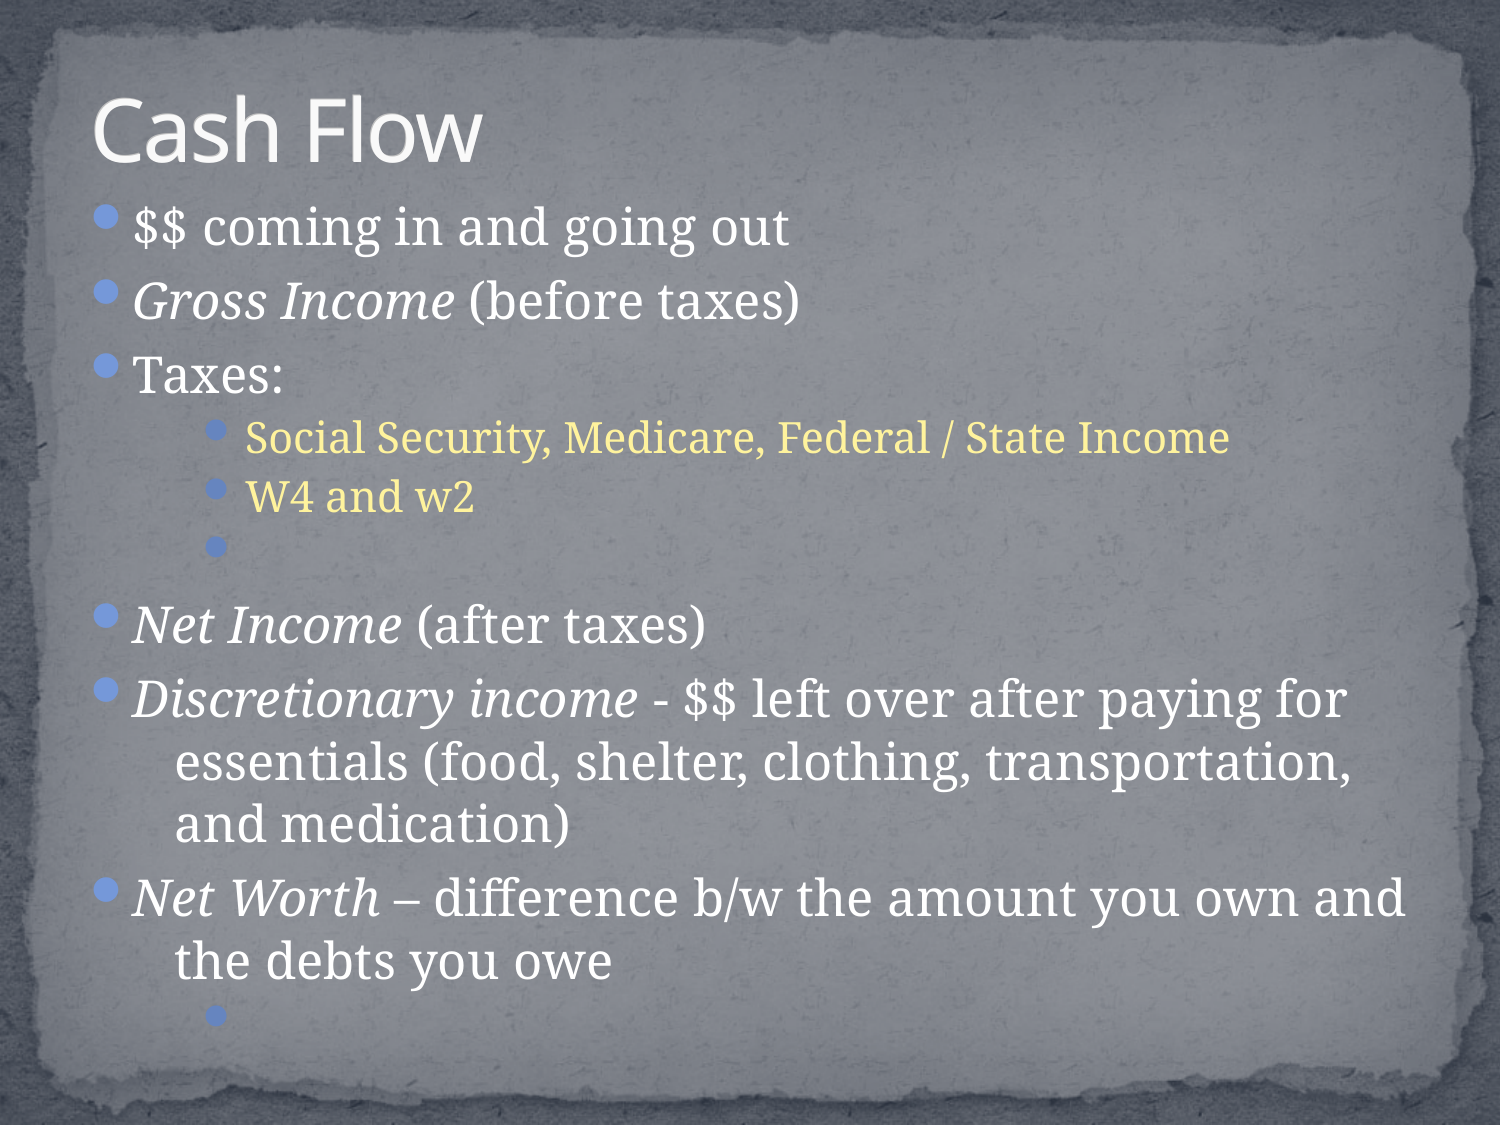

Cash Flow
# $$ coming in and going out
Gross Income (before taxes)
Taxes:
Social Security, Medicare, Federal / State Income
W4 and w2
Net Income (after taxes)
Discretionary income - $$ left over after paying for essentials (food, shelter, clothing, transportation, and medication)
Net Worth – difference b/w the amount you own and the debts you owe